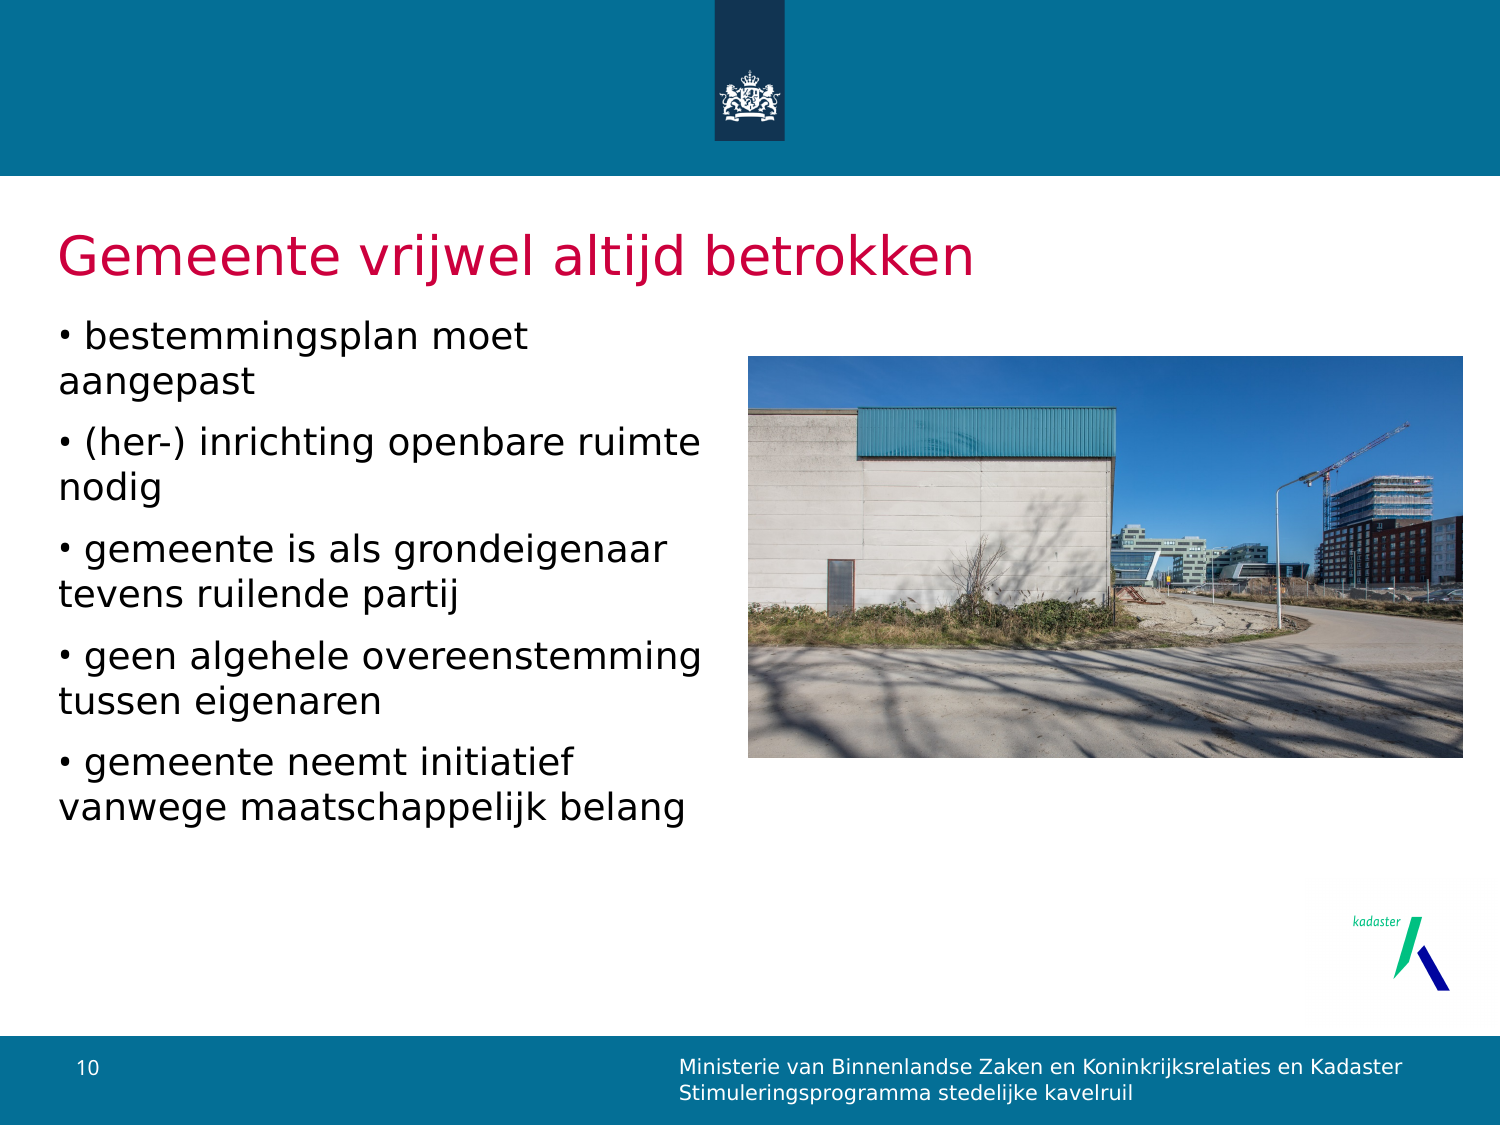

# Gemeente vrijwel altijd betrokken
 bestemmingsplan moet aangepast
 (her-) inrichting openbare ruimte nodig
 gemeente is als grondeigenaar tevens ruilende partij
 geen algehele overeenstemming tussen eigenaren
 gemeente neemt initiatief vanwege maatschappelijk belang
Ministerie van Binnenlandse Zaken en Koninkrijksrelaties en Kadaster
Stimuleringsprogramma stedelijke kavelruil